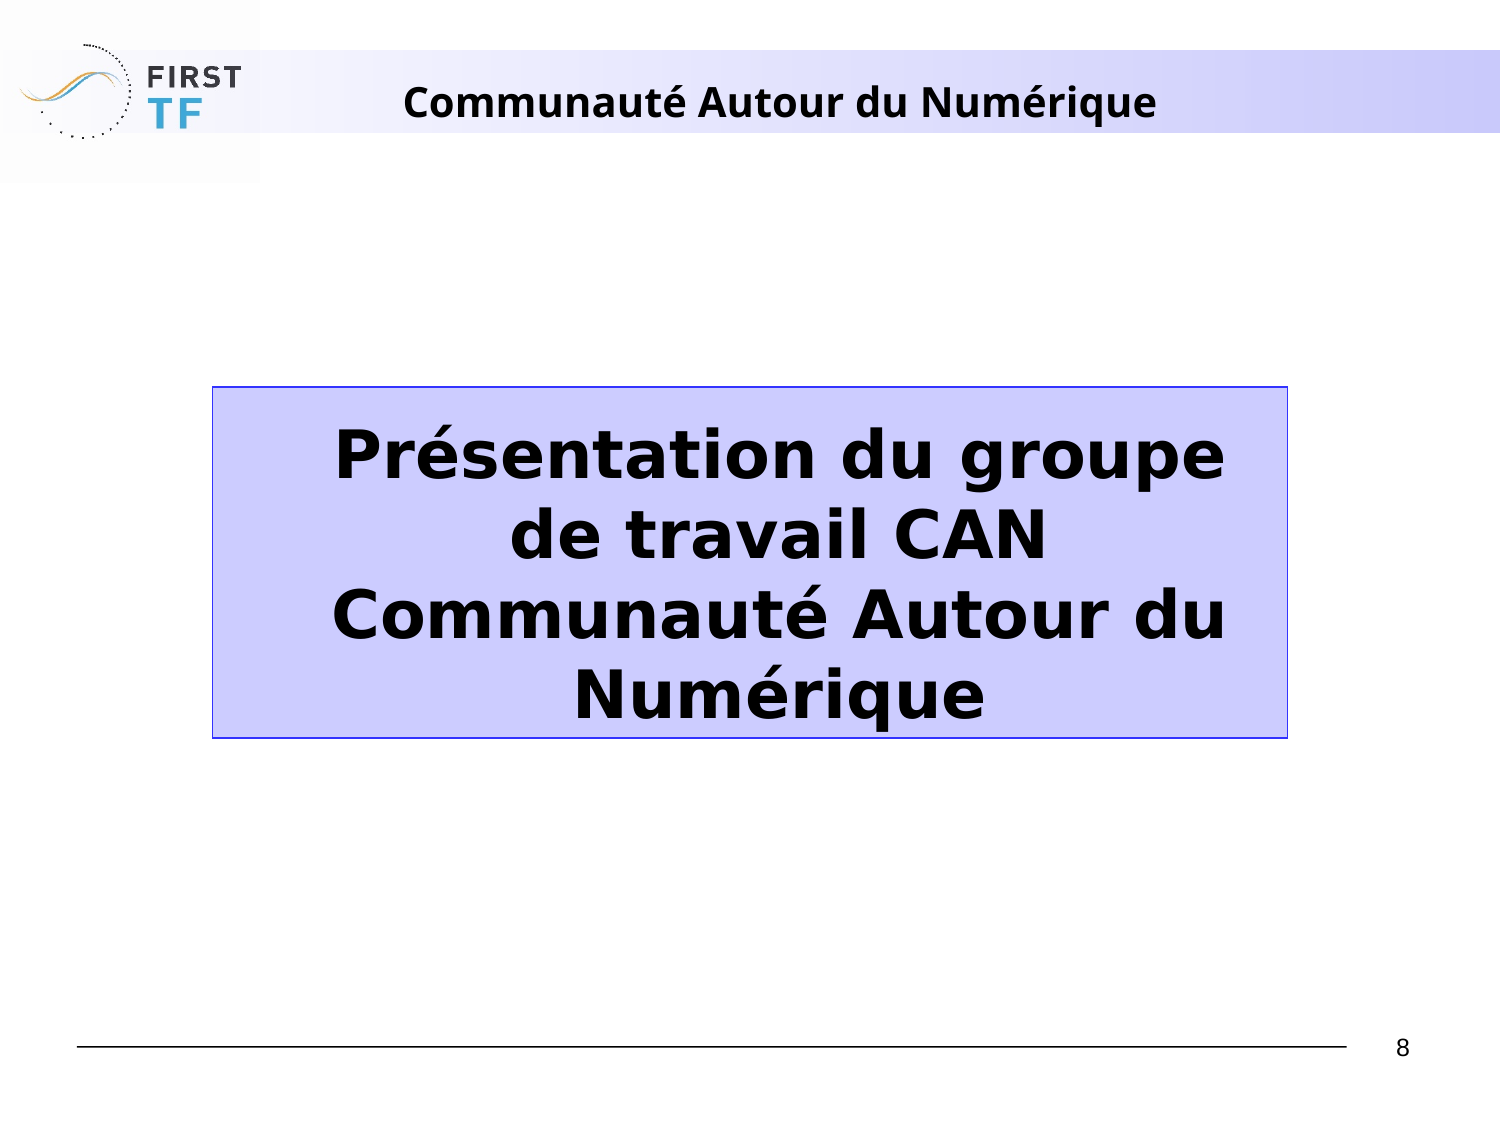

Communauté Autour du Numérique
Présentation du groupe de travail CAN
Communauté Autour du Numérique